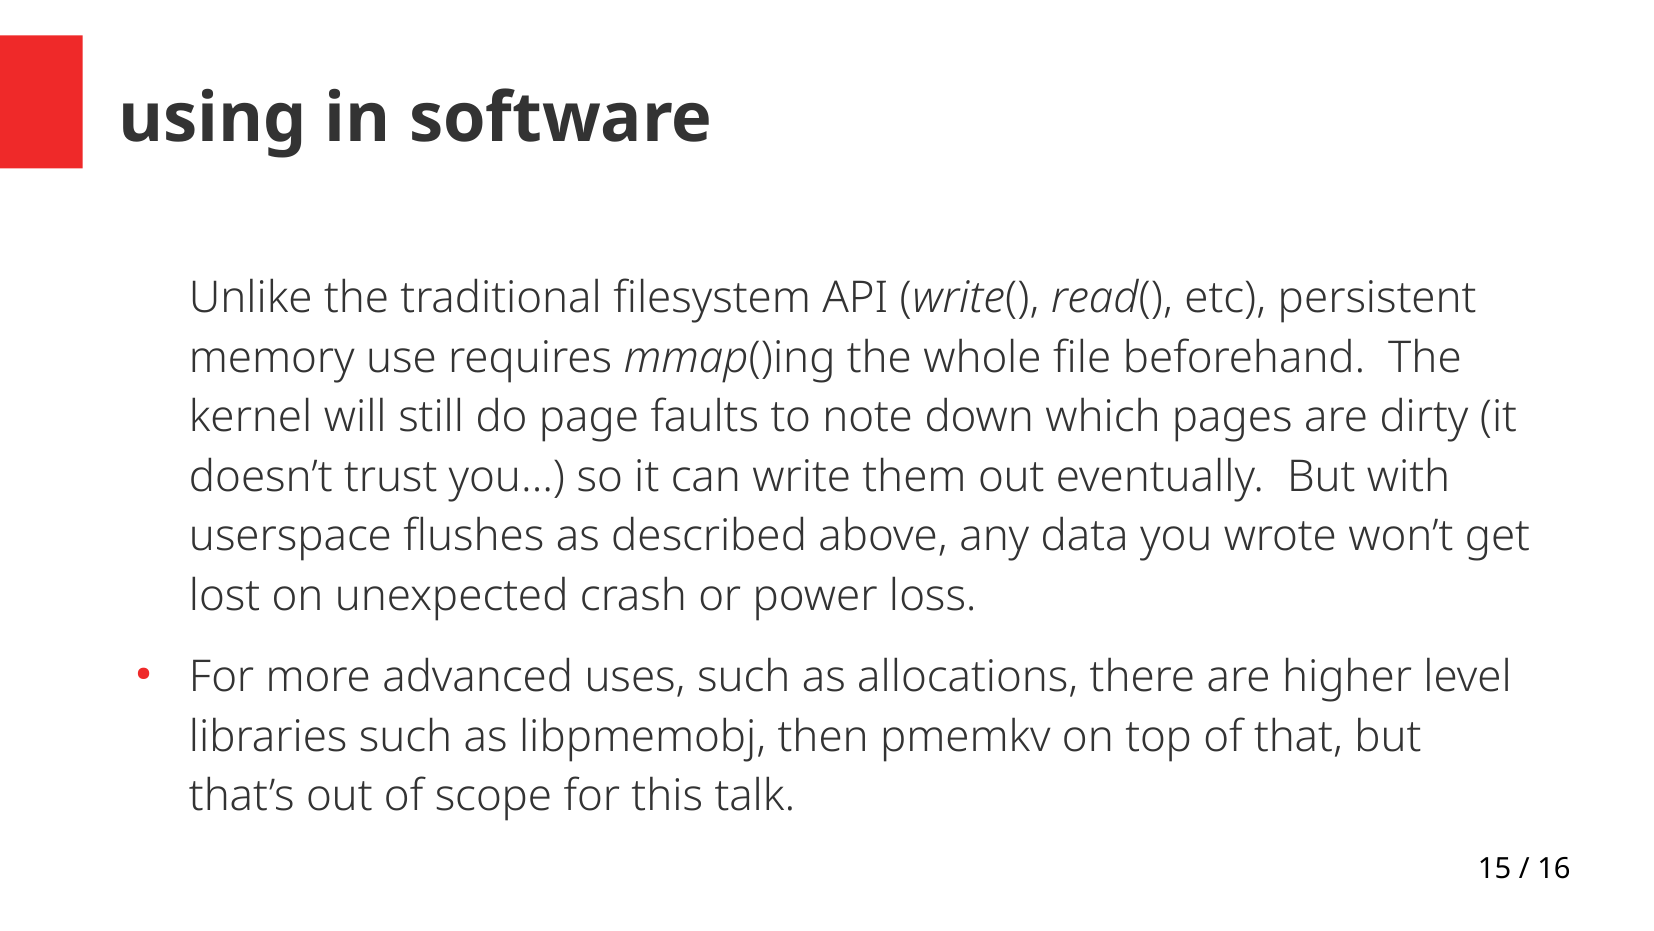

# using in software
Unlike the traditional filesystem API (write(), read(), etc), persistent memory use requires mmap()ing the whole file beforehand. The kernel will still do page faults to note down which pages are dirty (it doesn’t trust you…) so it can write them out eventually. But with userspace flushes as described above, any data you wrote won’t get lost on unexpected crash or power loss.
For more advanced uses, such as allocations, there are higher level libraries such as libpmemobj, then pmemkv on top of that, but that’s out of scope for this talk.
15